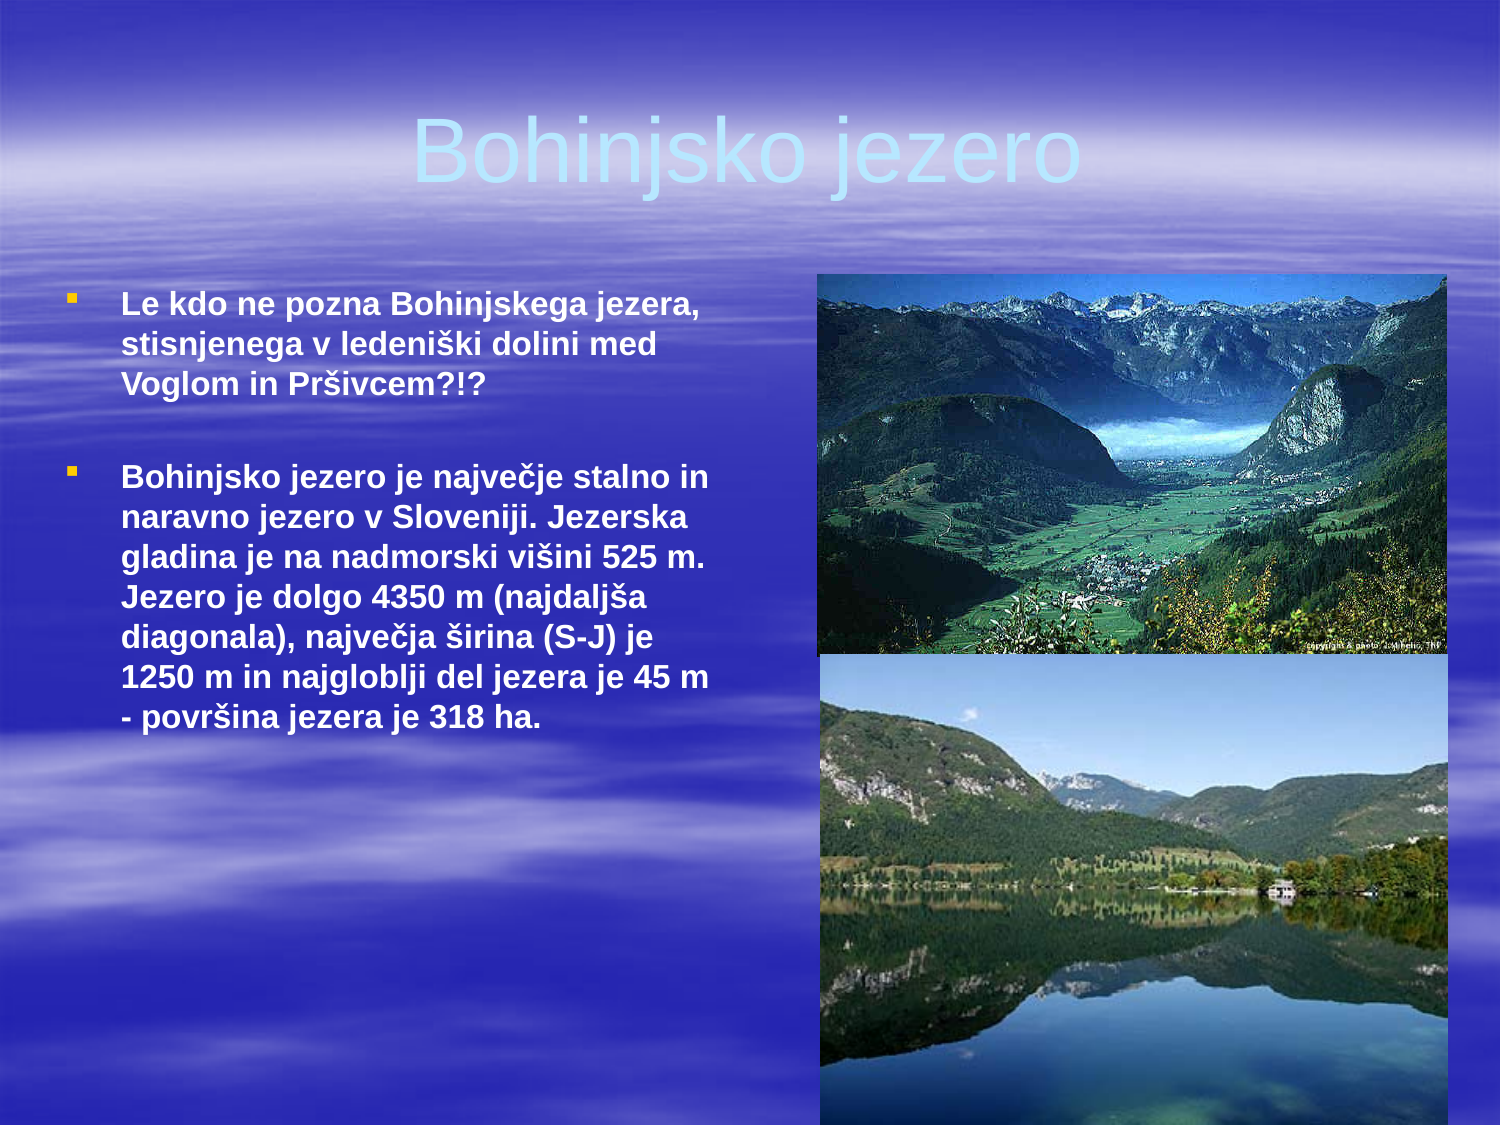

# Bohinjsko jezero
Le kdo ne pozna Bohinjskega jezera, stisnjenega v ledeniški dolini med Voglom in Pršivcem?!?
Bohinjsko jezero je največje stalno in naravno jezero v Sloveniji. Jezerska gladina je na nadmorski višini 525 m. Jezero je dolgo 4350 m (najdaljša diagonala), največja širina (S-J) je 1250 m in najgloblji del jezera je 45 m - površina jezera je 318 ha.